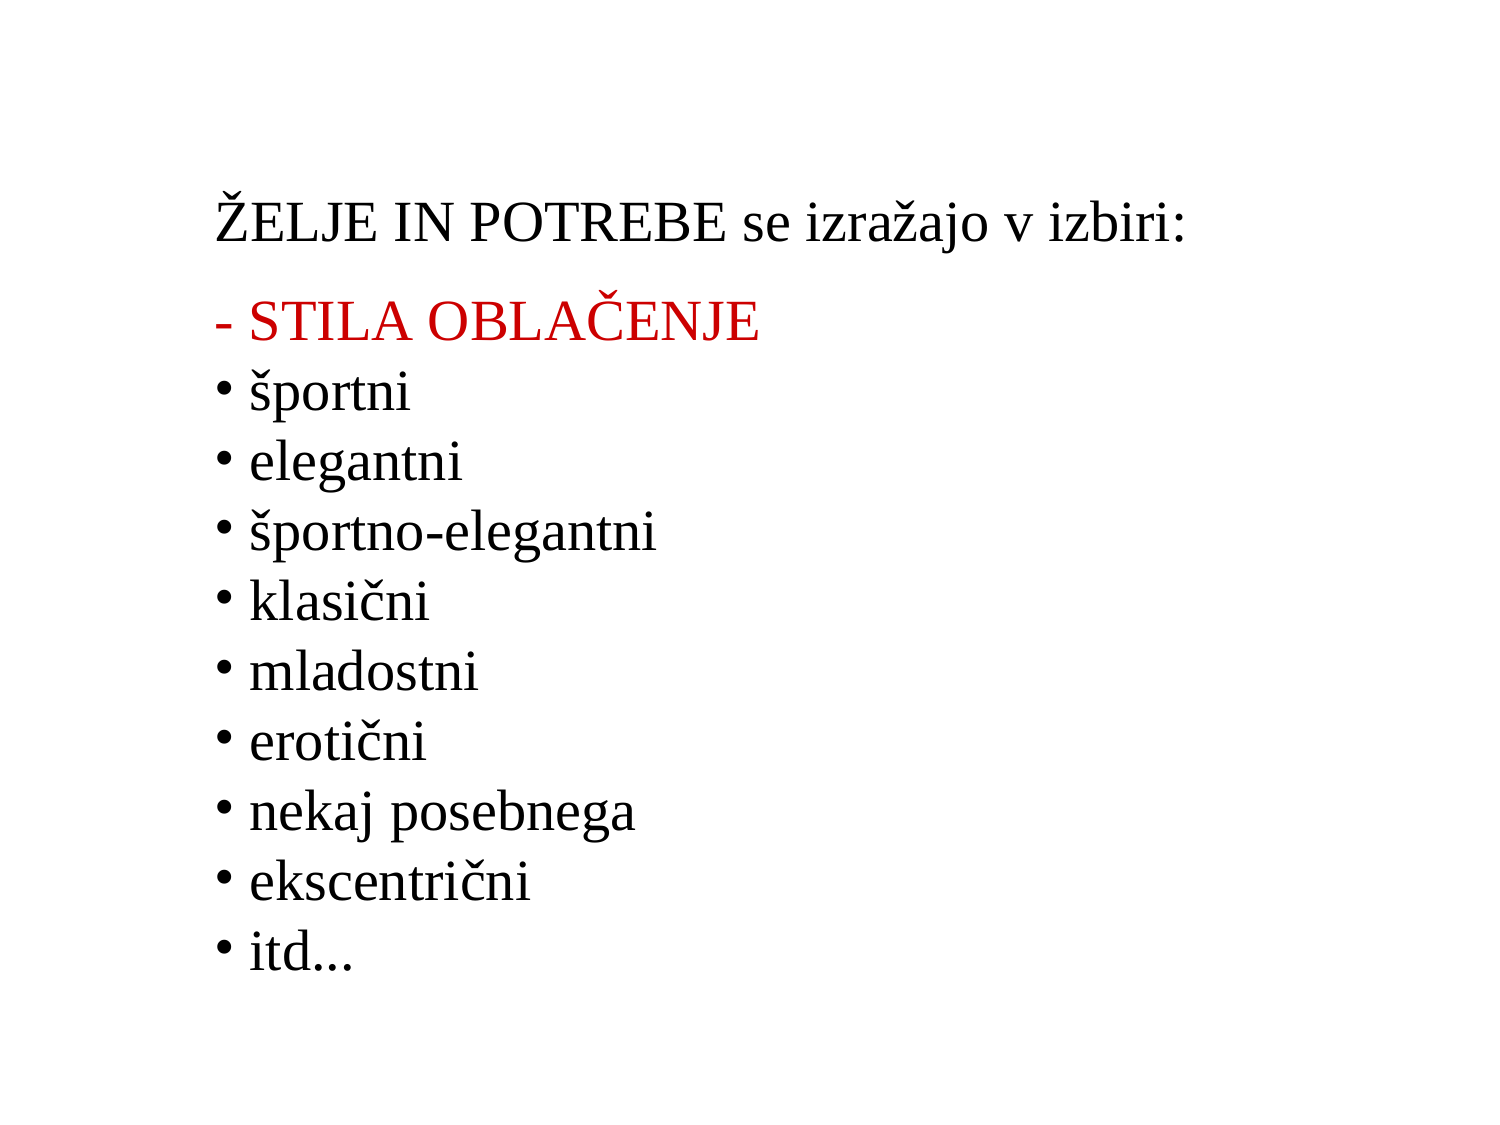

ŽELJE IN POTREBE se izražajo v izbiri:
- STILA OBLAČENJE
 športni
 elegantni
 športno-elegantni
 klasični
 mladostni
 erotični
 nekaj posebnega
 ekscentrični
 itd...